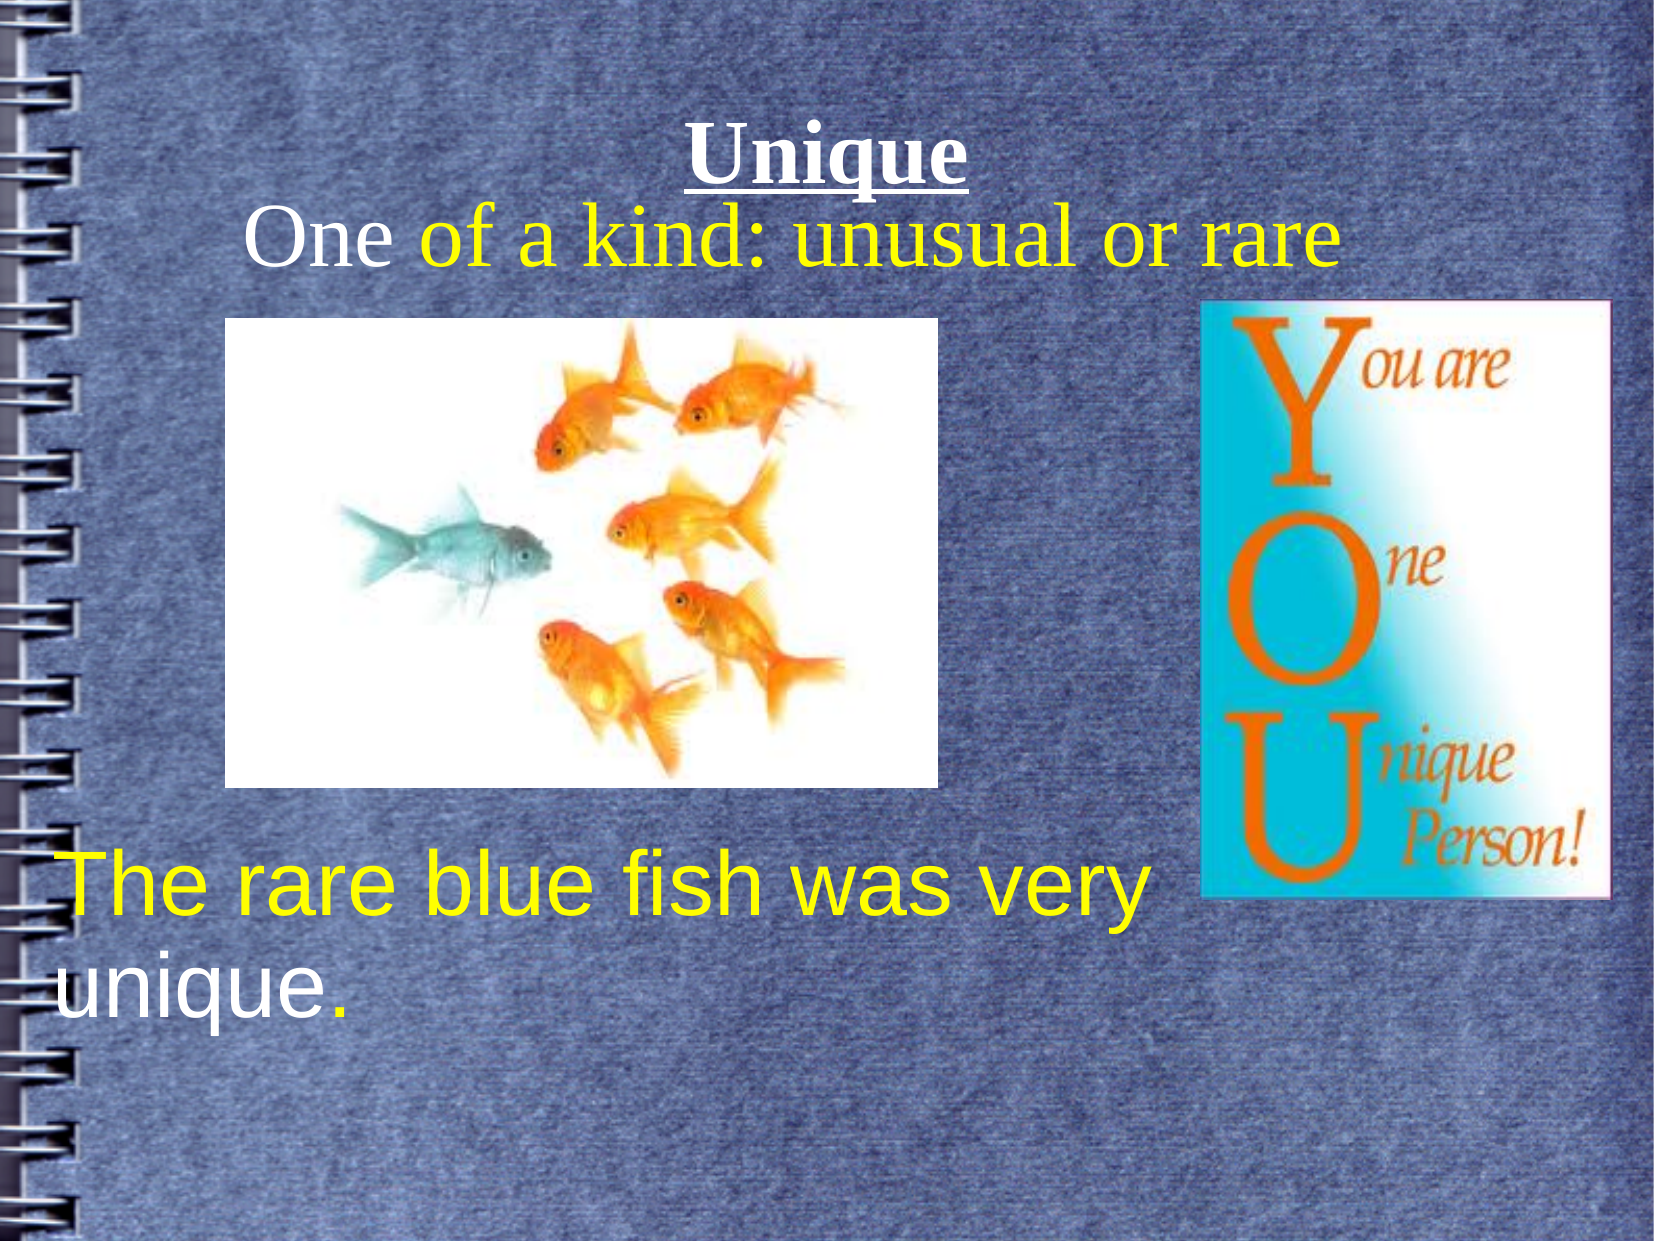

One of a kind: unusual or rare
# Unique
The rare blue fish was very unique.